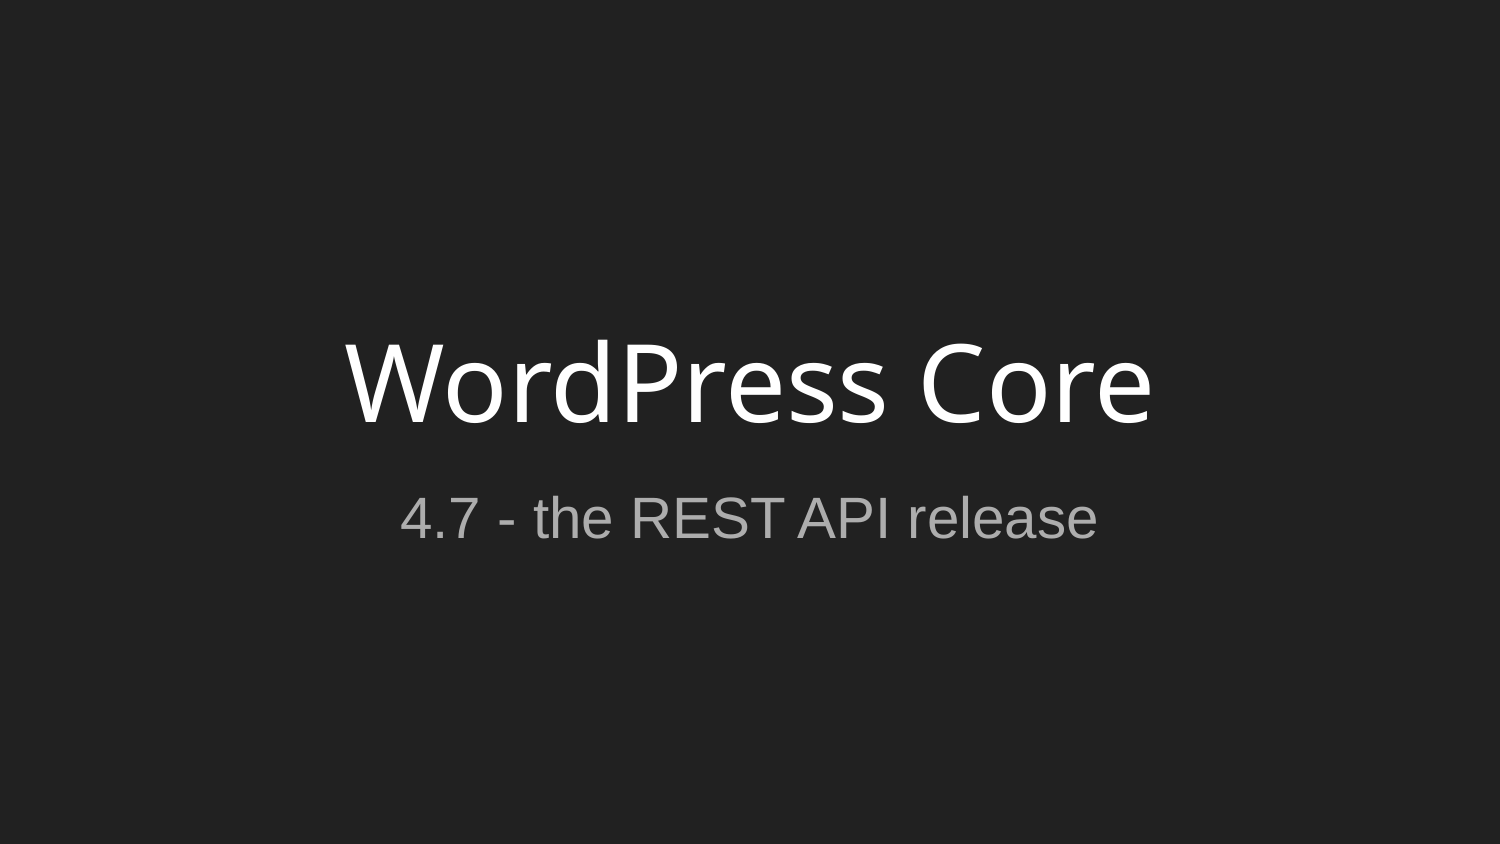

# WordPress Core
4.7 - the REST API release